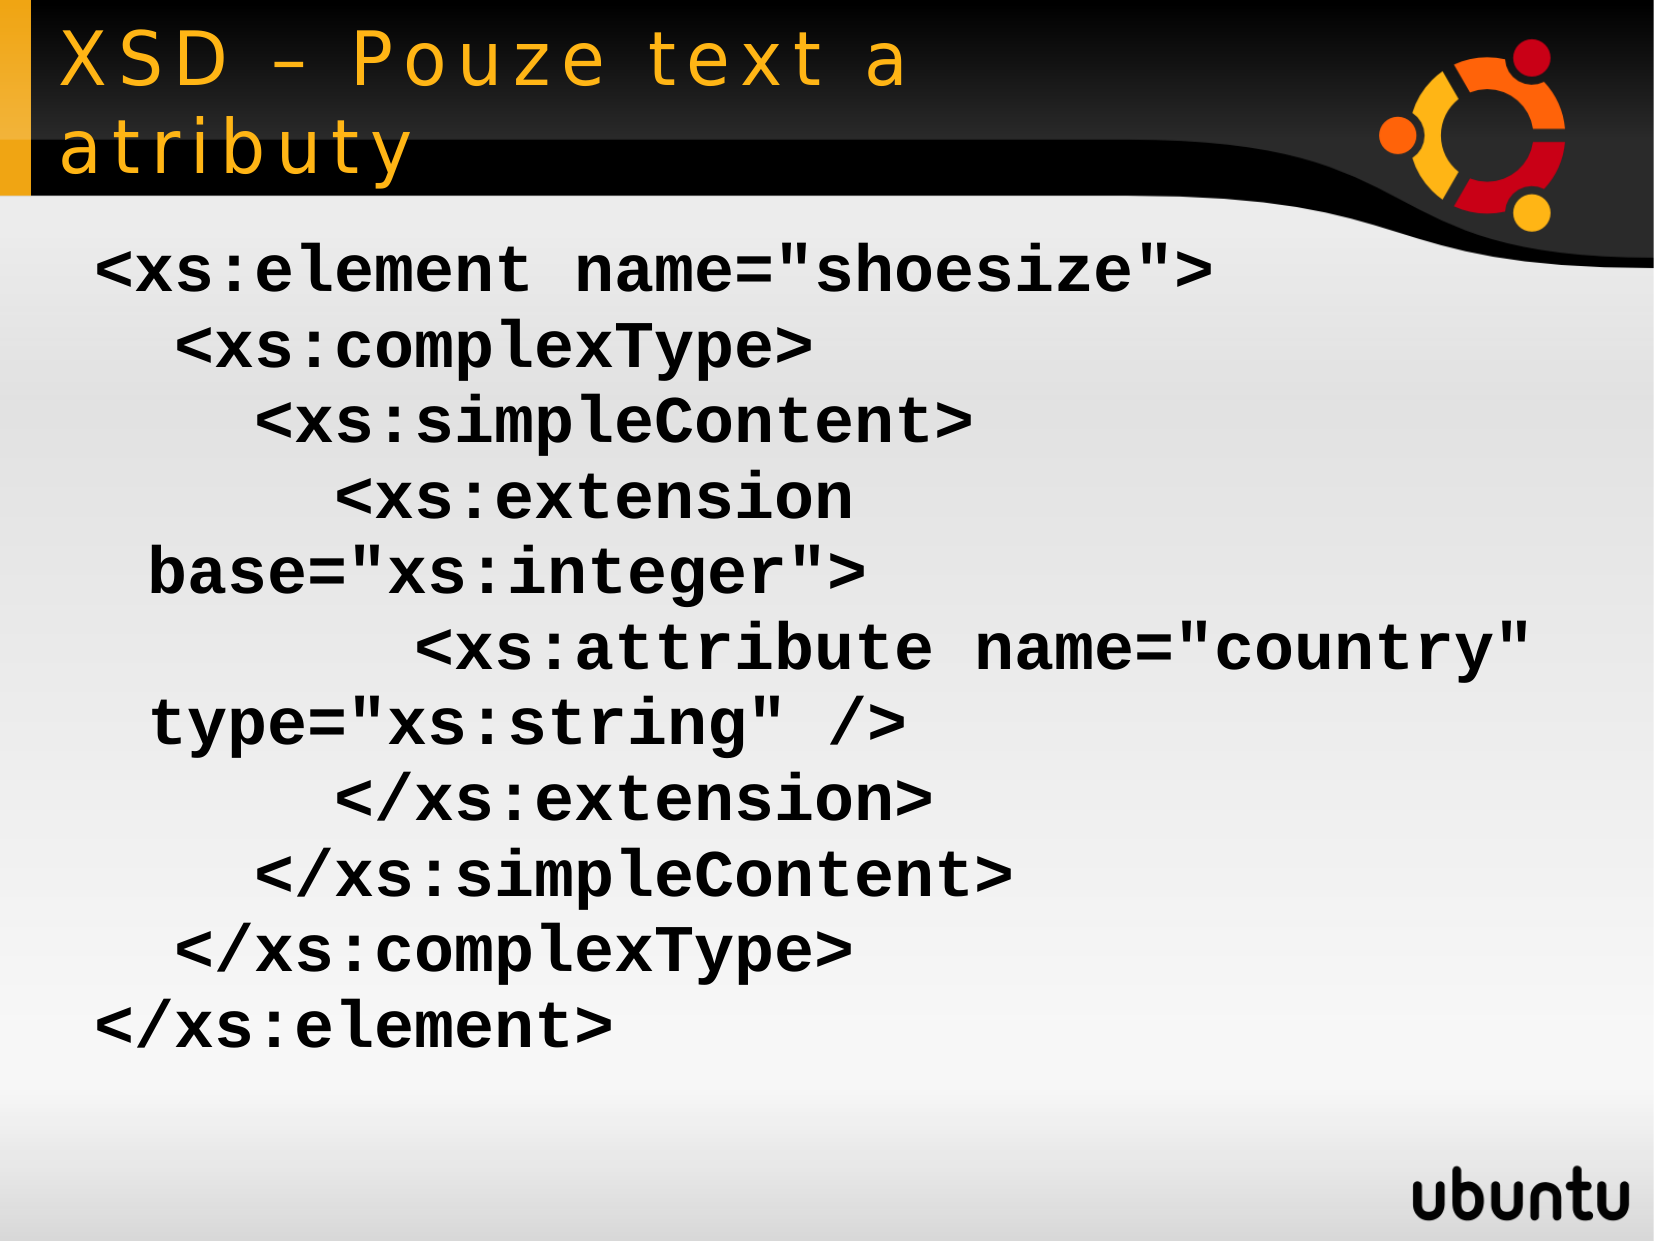

# XSD – Pouze text a atributy
<xs:element name="shoesize">
 <xs:complexType>
 <xs:simpleContent>
 <xs:extension base="xs:integer">
 <xs:attribute name="country" type="xs:string" />
 </xs:extension>
 </xs:simpleContent>
 </xs:complexType>
</xs:element>